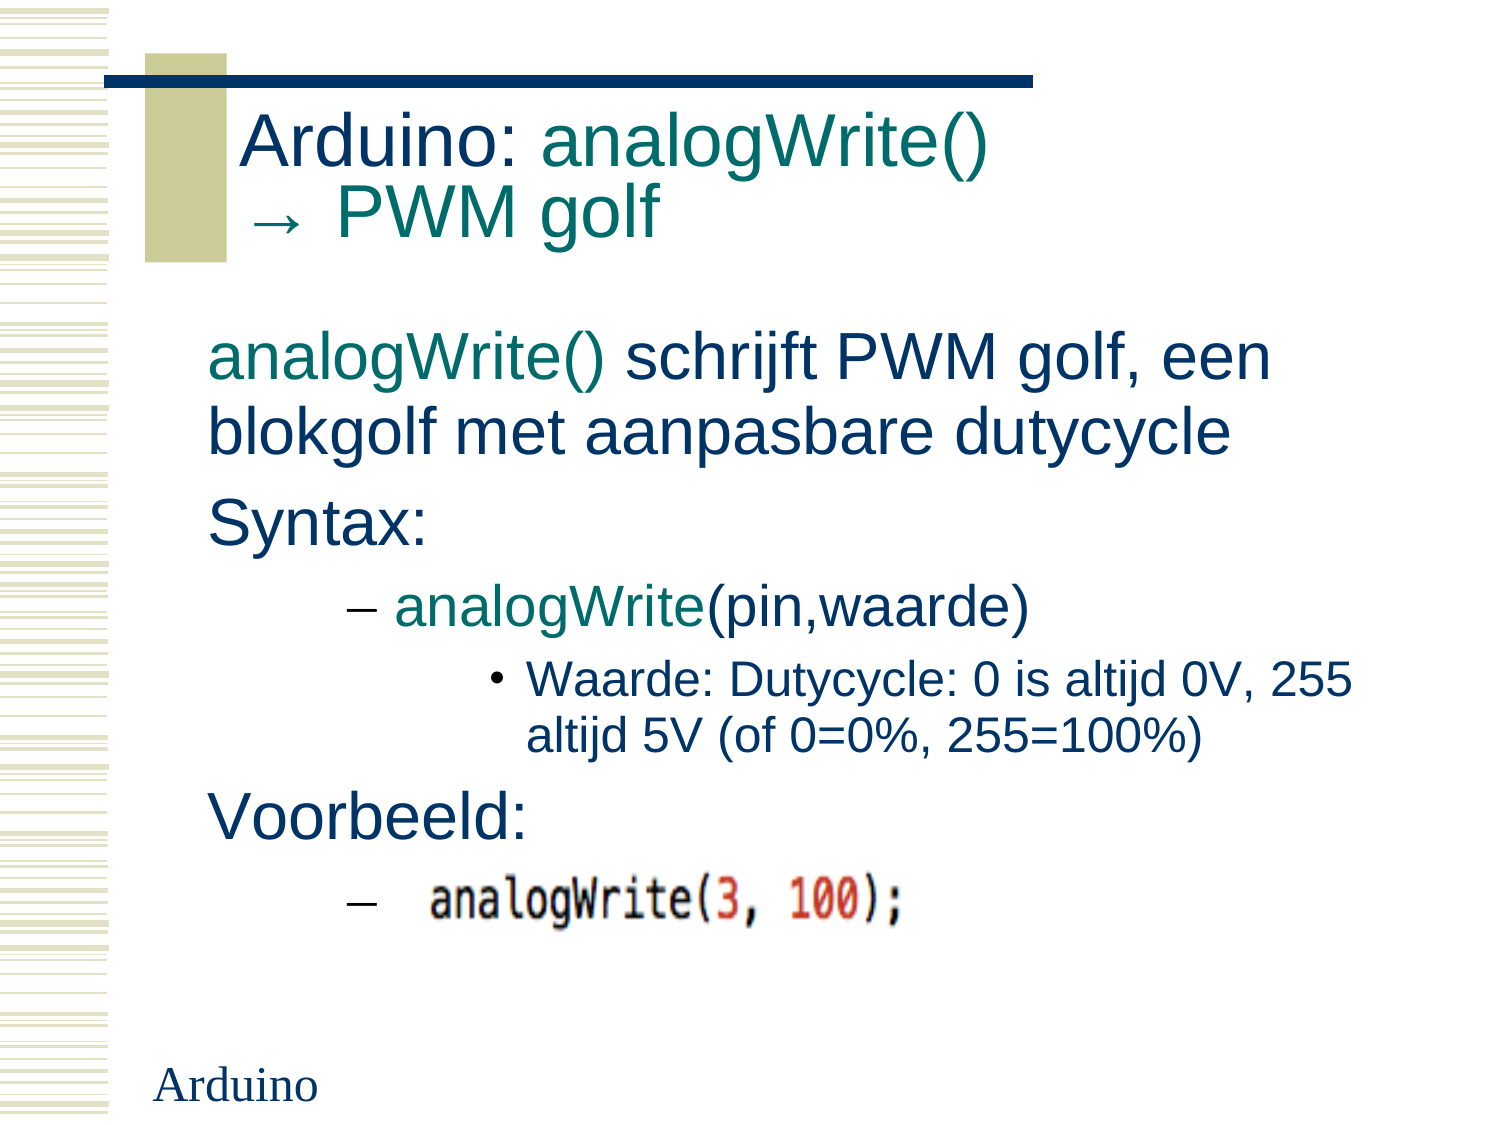

# Arduino: analogWrite() → PWM golf
analogWrite() schrijft PWM golf, een blokgolf met aanpasbare dutycycle
Syntax:
analogWrite(pin,waarde)
Waarde: Dutycycle: 0 is altijd 0V, 255 altijd 5V (of 0=0%, 255=100%)
Voorbeeld:
Arduino